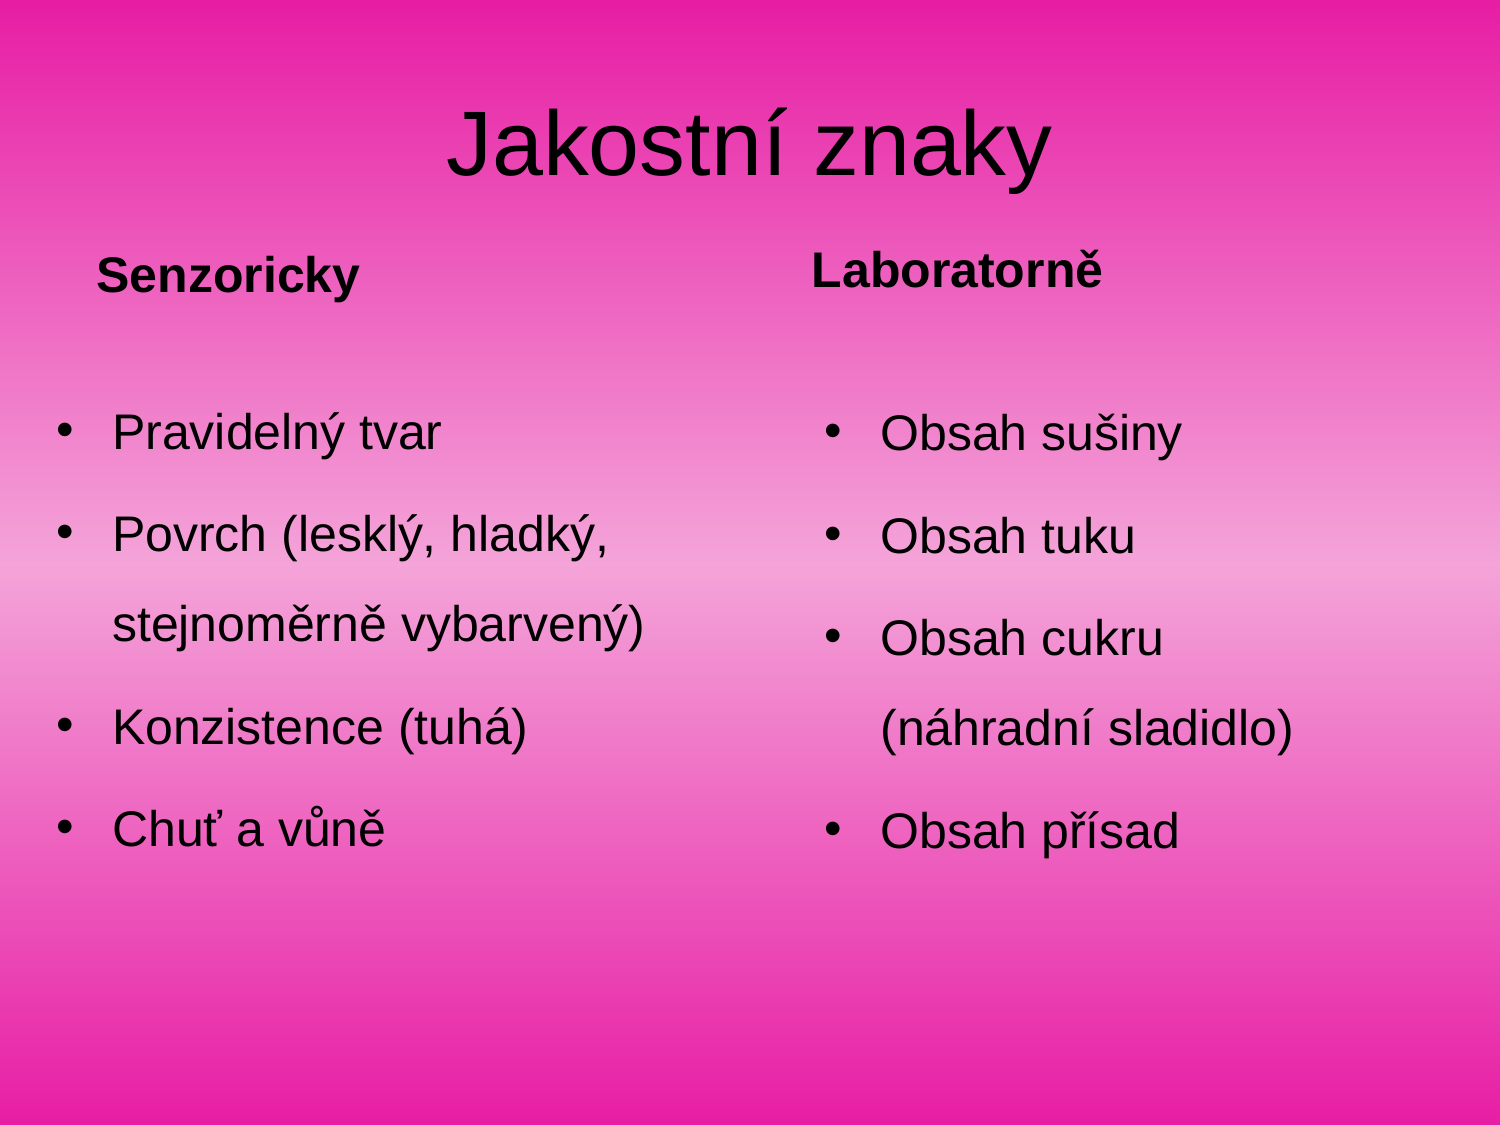

# Jakostní znaky
Laboratorně
Senzoricky
Pravidelný tvar
Povrch (lesklý, hladký, stejnoměrně vybarvený)
Konzistence (tuhá)
Chuť a vůně
Obsah sušiny
Obsah tuku
Obsah cukru (náhradní sladidlo)
Obsah přísad